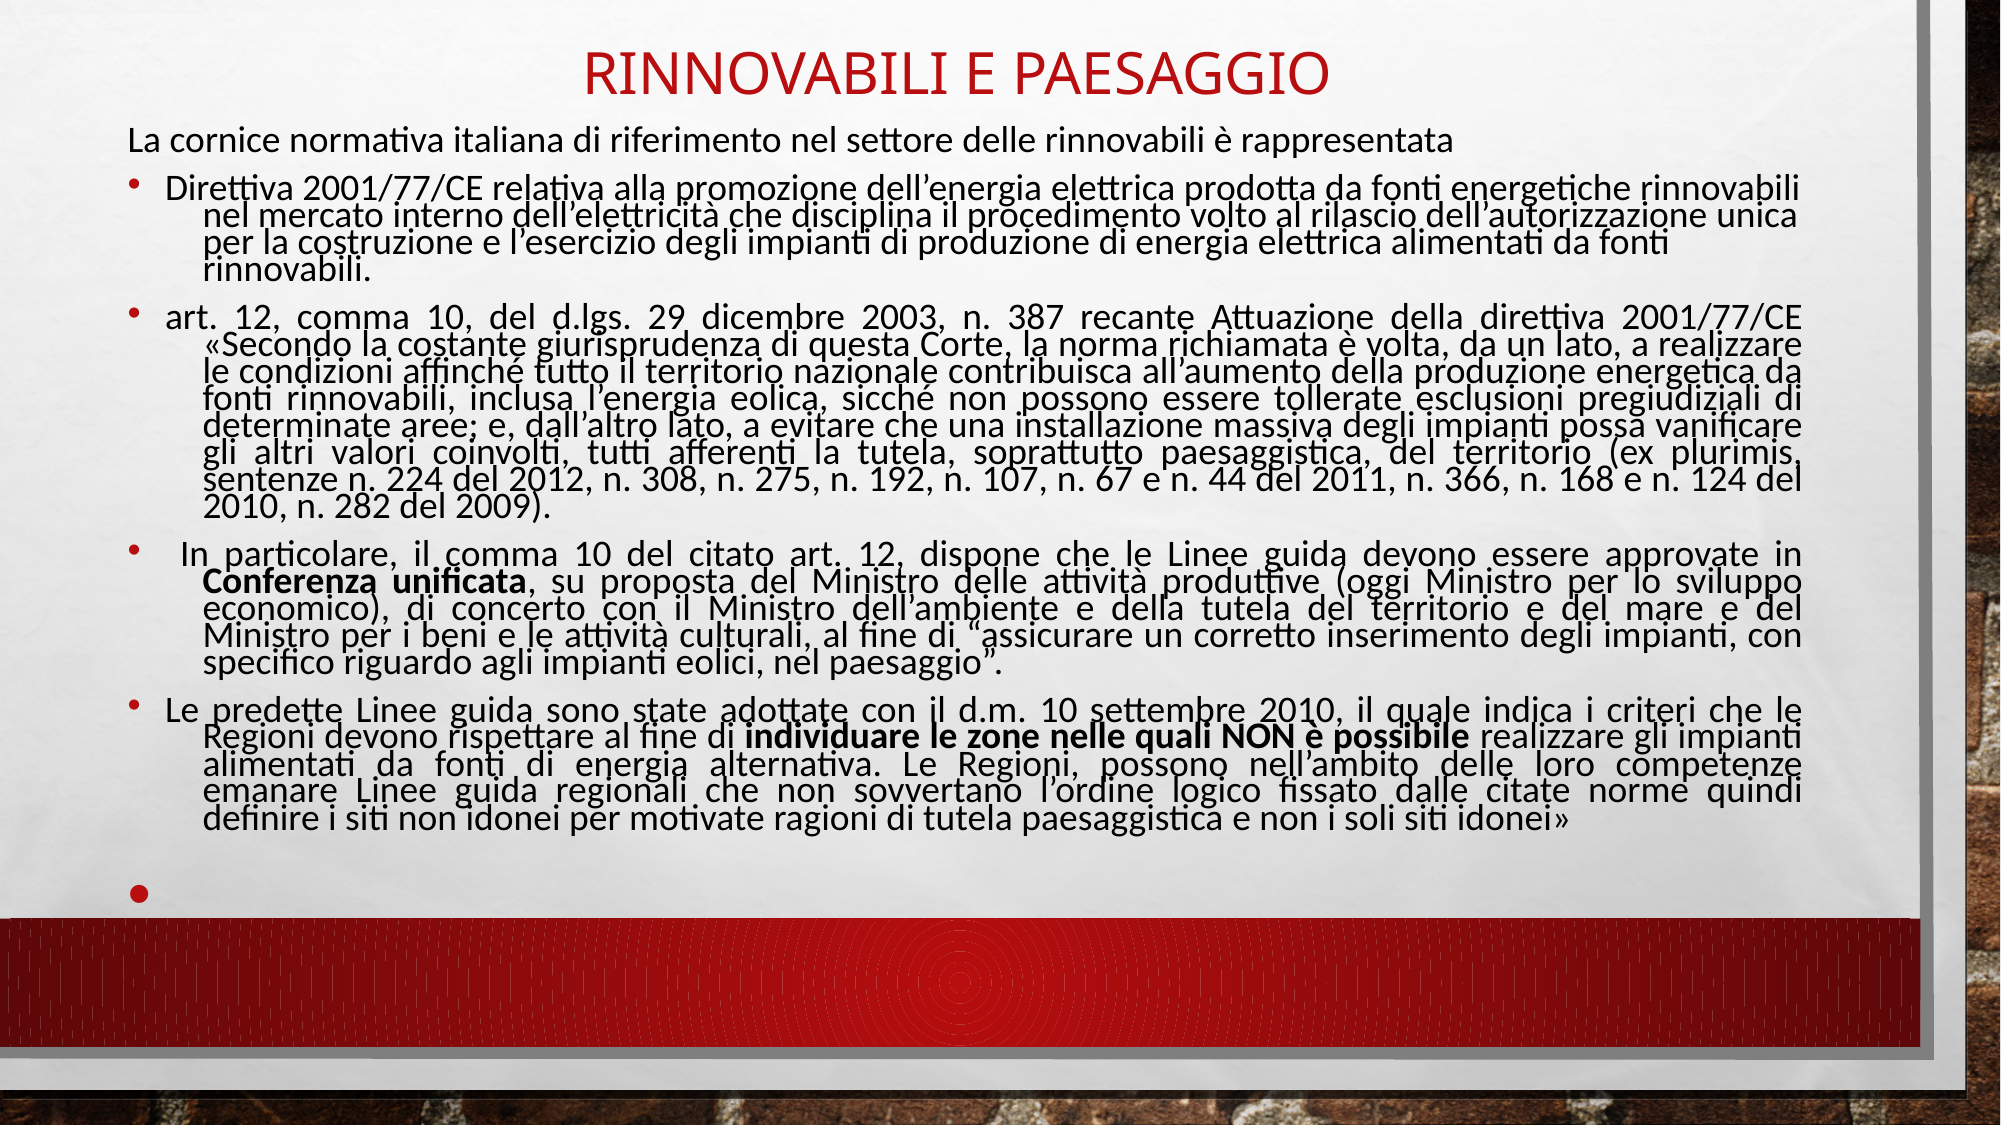

# Rinnovabili e paesaggio
La cornice normativa italiana di riferimento nel settore delle rinnovabili è rappresentata
Direttiva 2001/77/CE relativa alla promozione dell’energia elettrica prodotta da fonti energetiche rinnovabili nel mercato interno dell’elettricità che disciplina il procedimento volto al rilascio dell’autorizzazione unica per la costruzione e l’esercizio degli impianti di produzione di energia elettrica alimentati da fonti rinnovabili.
art. 12, comma 10, del d.lgs. 29 dicembre 2003, n. 387 recante Attuazione della direttiva 2001/77/CE «Secondo la costante giurisprudenza di questa Corte, la norma richiamata è volta, da un lato, a realizzare le condizioni affinché tutto il territorio nazionale contribuisca all’aumento della produzione energetica da fonti rinnovabili, inclusa l’energia eolica, sicché non possono essere tollerate esclusioni pregiudiziali di determinate aree; e, dall’altro lato, a evitare che una installazione massiva degli impianti possa vanificare gli altri valori coinvolti, tutti afferenti la tutela, soprattutto paesaggistica, del territorio (ex plurimis, sentenze n. 224 del 2012, n. 308, n. 275, n. 192, n. 107, n. 67 e n. 44 del 2011, n. 366, n. 168 e n. 124 del 2010, n. 282 del 2009).
 In particolare, il comma 10 del citato art. 12, dispone che le Linee guida devono essere approvate in Conferenza unificata, su proposta del Ministro delle attività produttive (oggi Ministro per lo sviluppo economico), di concerto con il Ministro dell’ambiente e della tutela del territorio e del mare e del Ministro per i beni e le attività culturali, al fine di “assicurare un corretto inserimento degli impianti, con specifico riguardo agli impianti eolici, nel paesaggio”.
Le predette Linee guida sono state adottate con il d.m. 10 settembre 2010, il quale indica i criteri che le Regioni devono rispettare al fine di individuare le zone nelle quali NON è possibile realizzare gli impianti alimentati da fonti di energia alternativa. Le Regioni, possono nell’ambito delle loro competenze emanare Linee guida regionali che non sovvertano l’ordine logico fissato dalle citate norme quindi definire i siti non idonei per motivate ragioni di tutela paesaggistica e non i soli siti idonei»